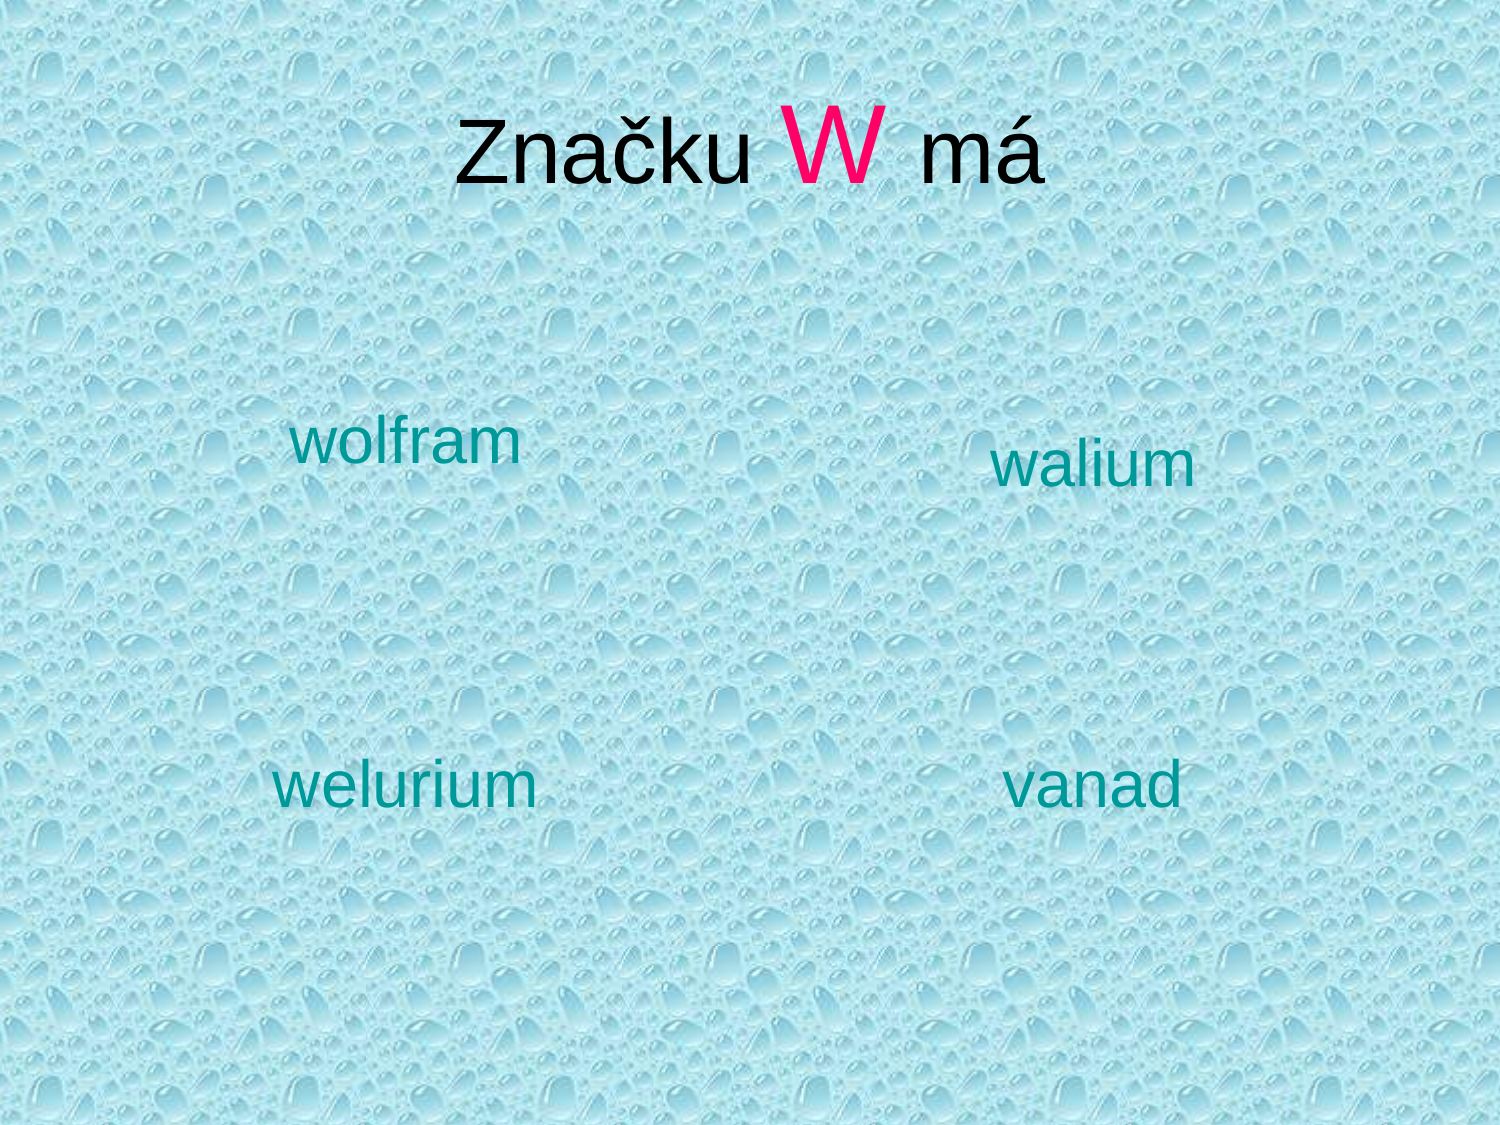

# Značku W má
| wolfram |
| --- |
| walium |
| --- |
| welurium |
| --- |
| vanad |
| --- |